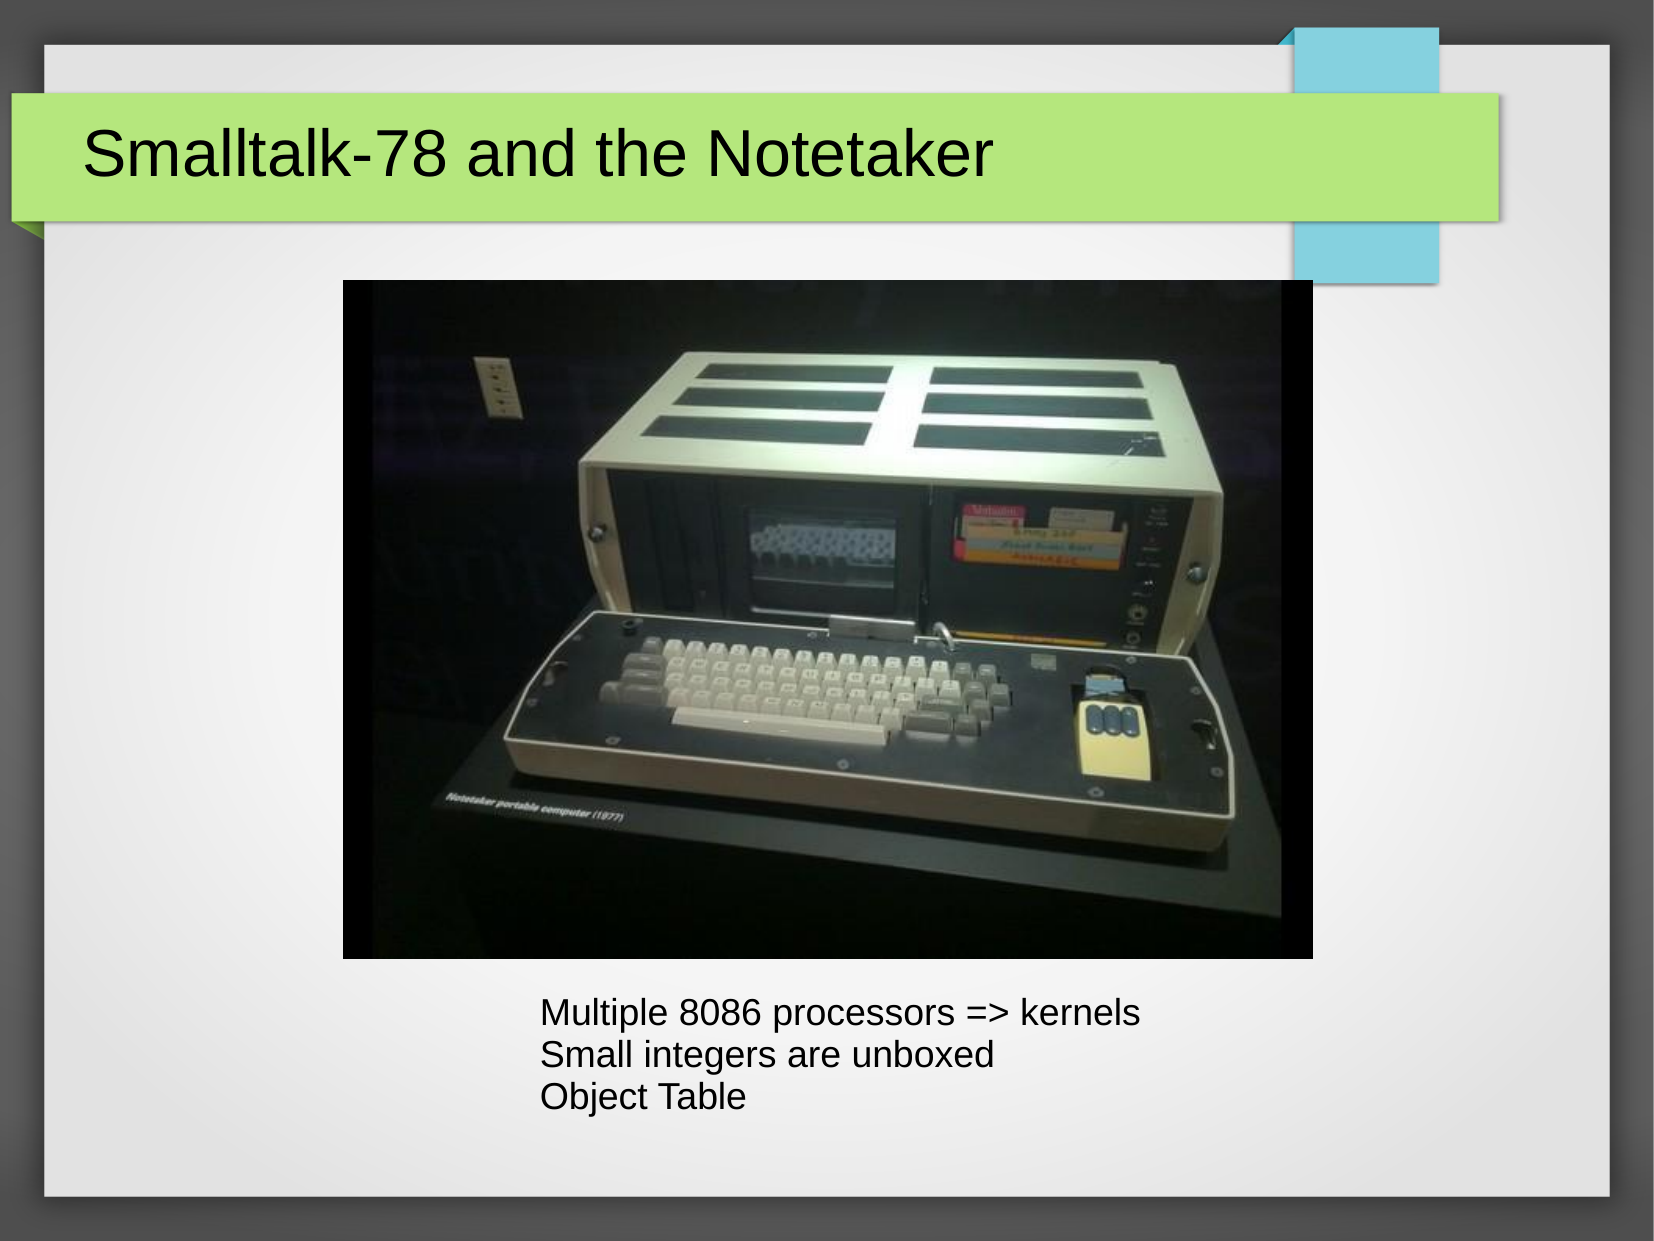

# Smalltalk-78 and the Notetaker
Multiple 8086 processors => kernels
Small integers are unboxed
Object Table